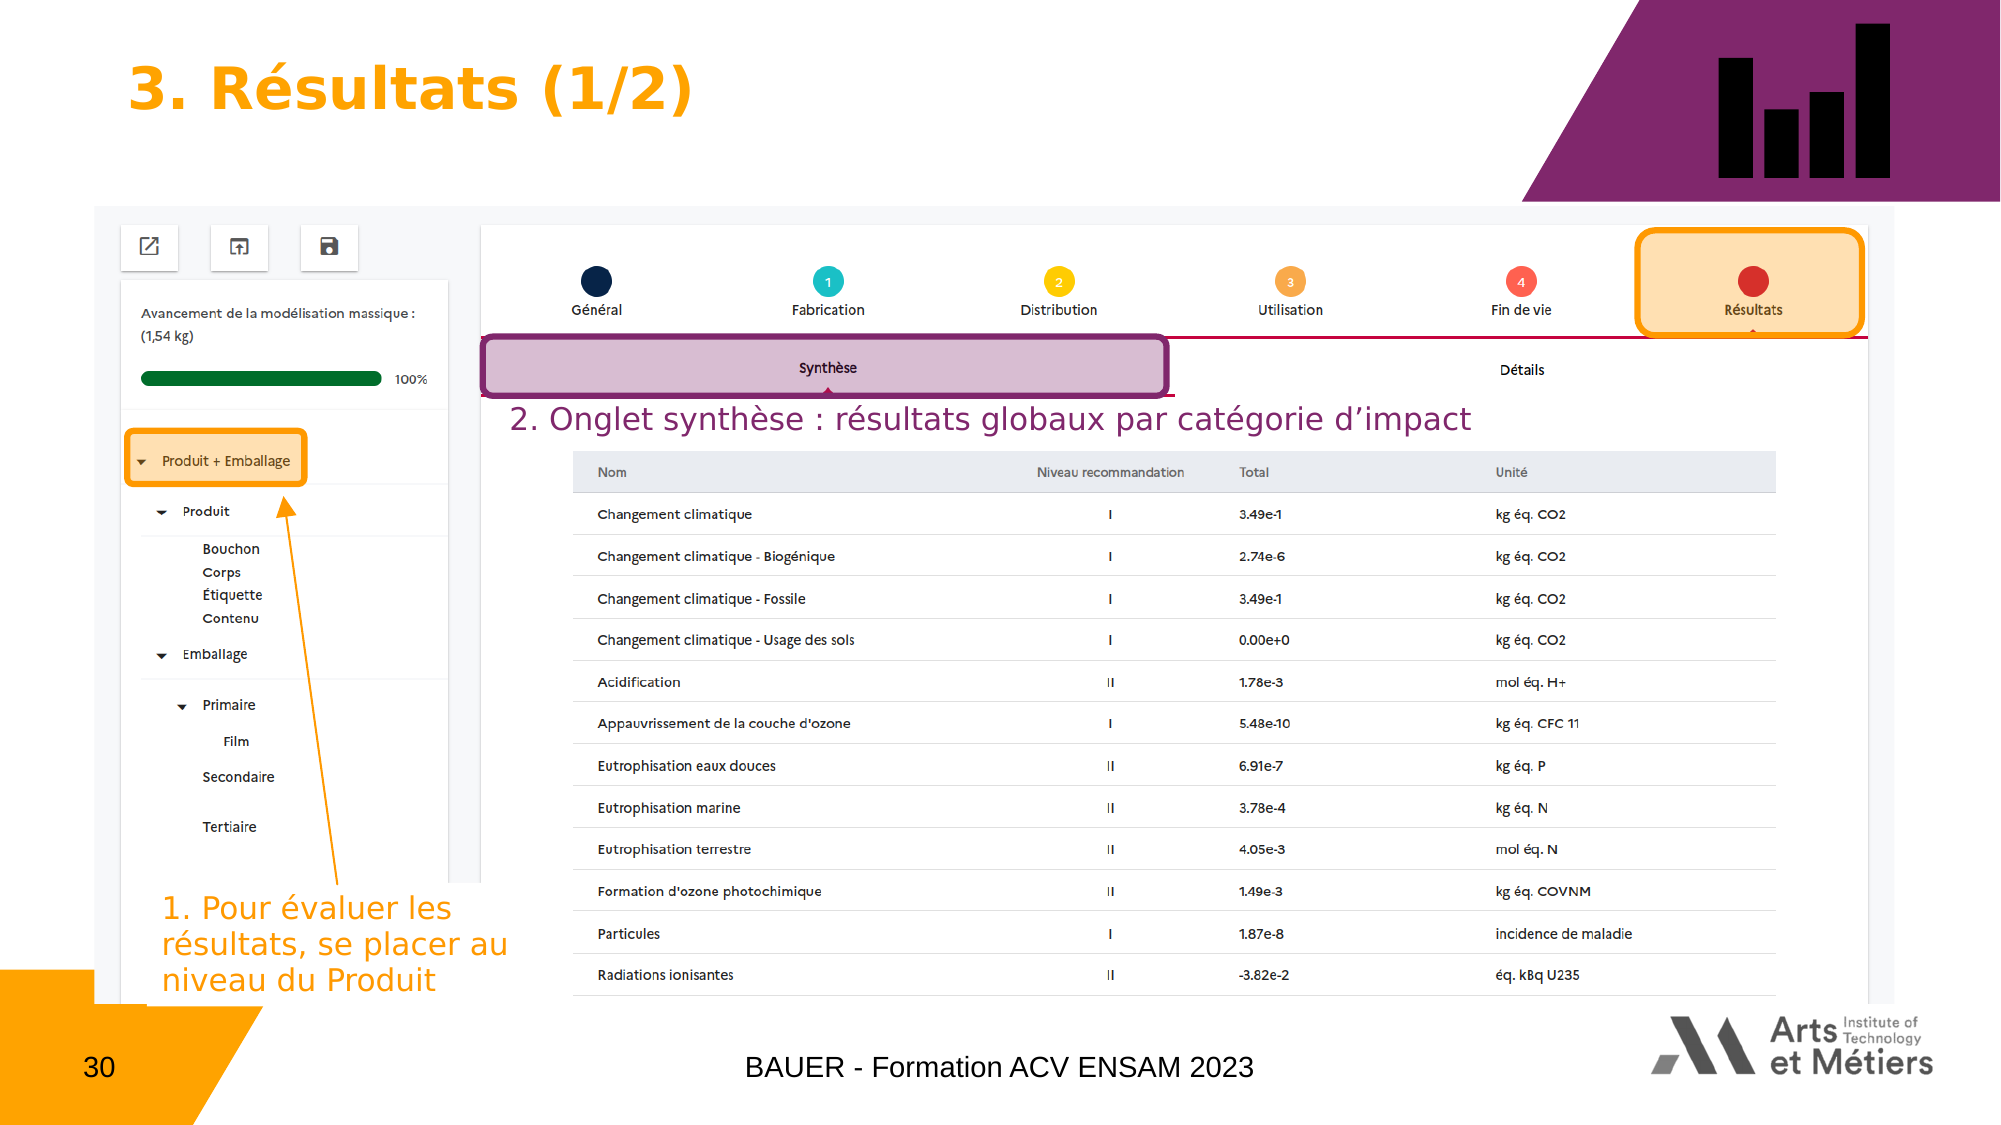

# 3. Résultats (1/2)
2. Onglet synthèse : résultats globaux par catégorie d’impact
1. Pour évaluer les résultats, se placer au niveau du Produit